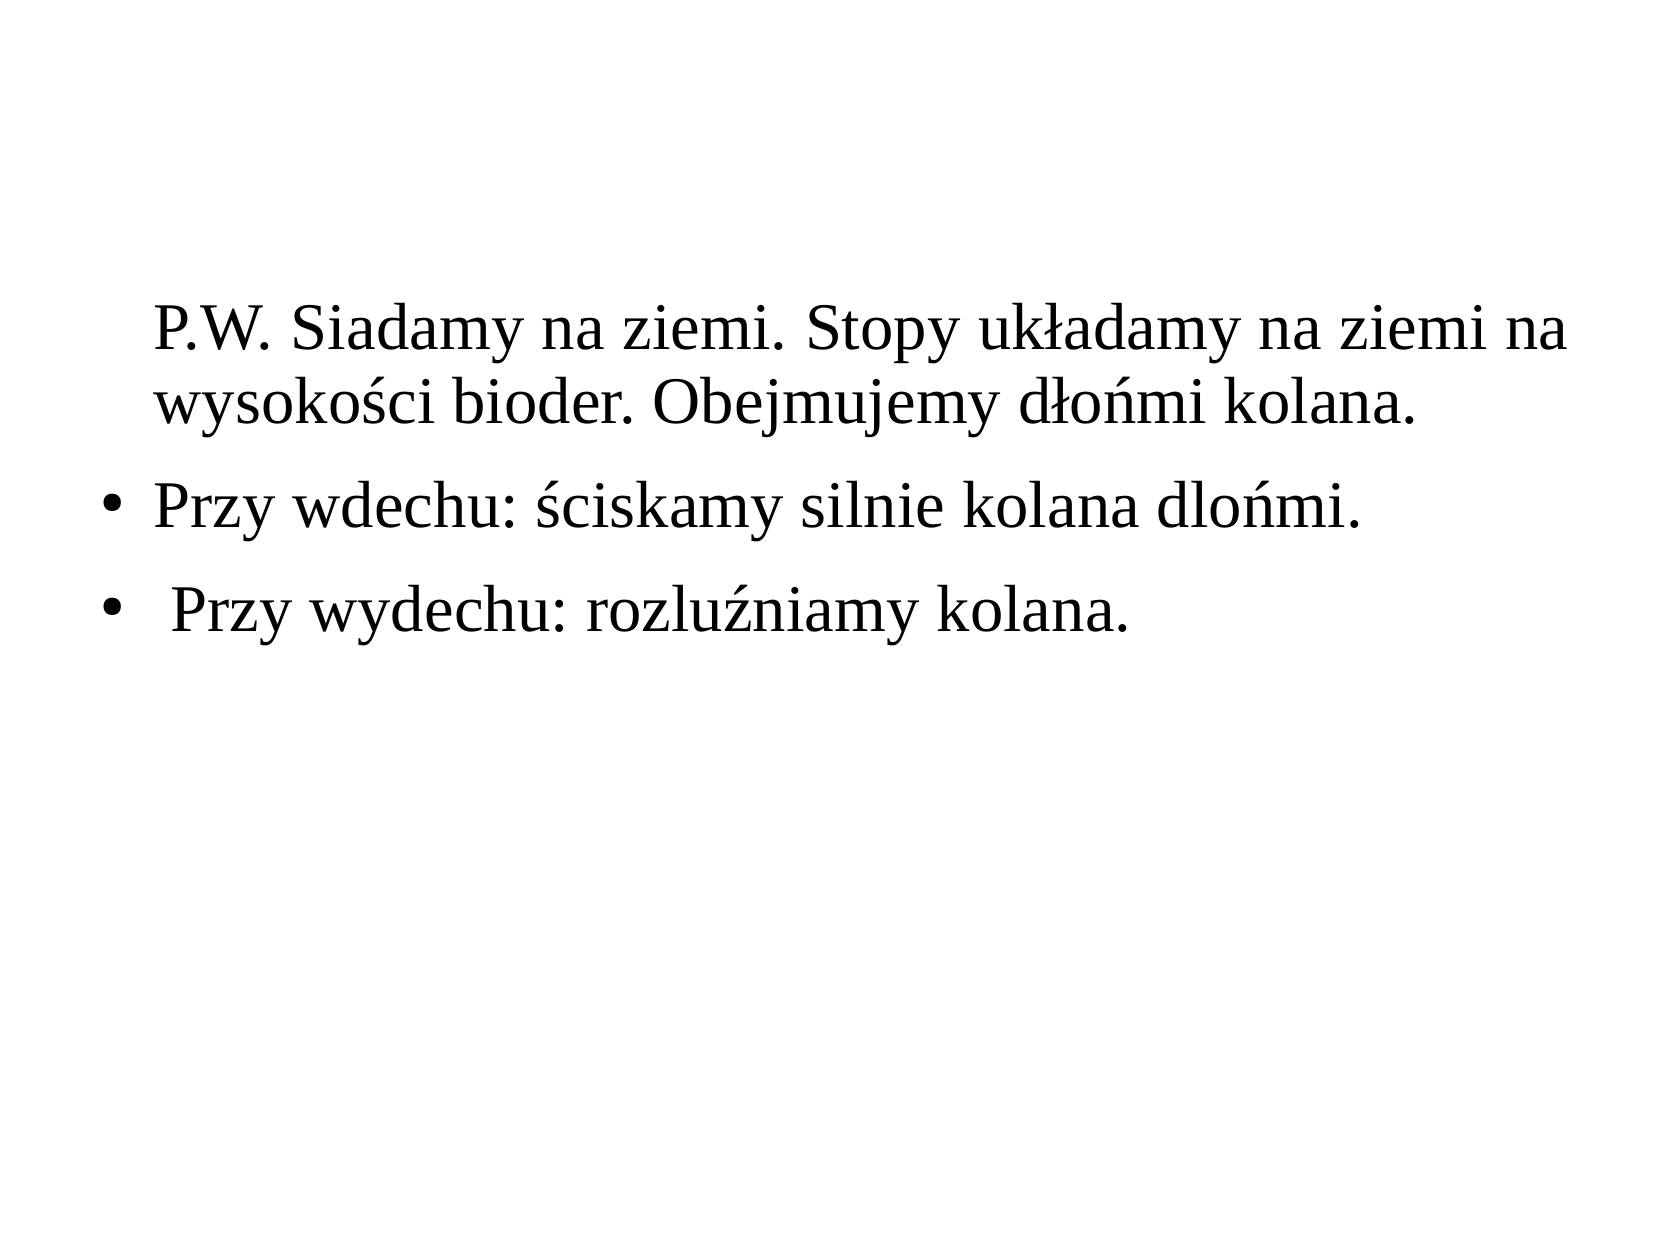

#
P.W. Siadamy na ziemi. Stopy układamy na ziemi na wysokości bioder. Obejmujemy dłońmi kolana.
Przy wdechu: ściskamy silnie kolana dlońmi.
 Przy wydechu: rozluźniamy kolana.